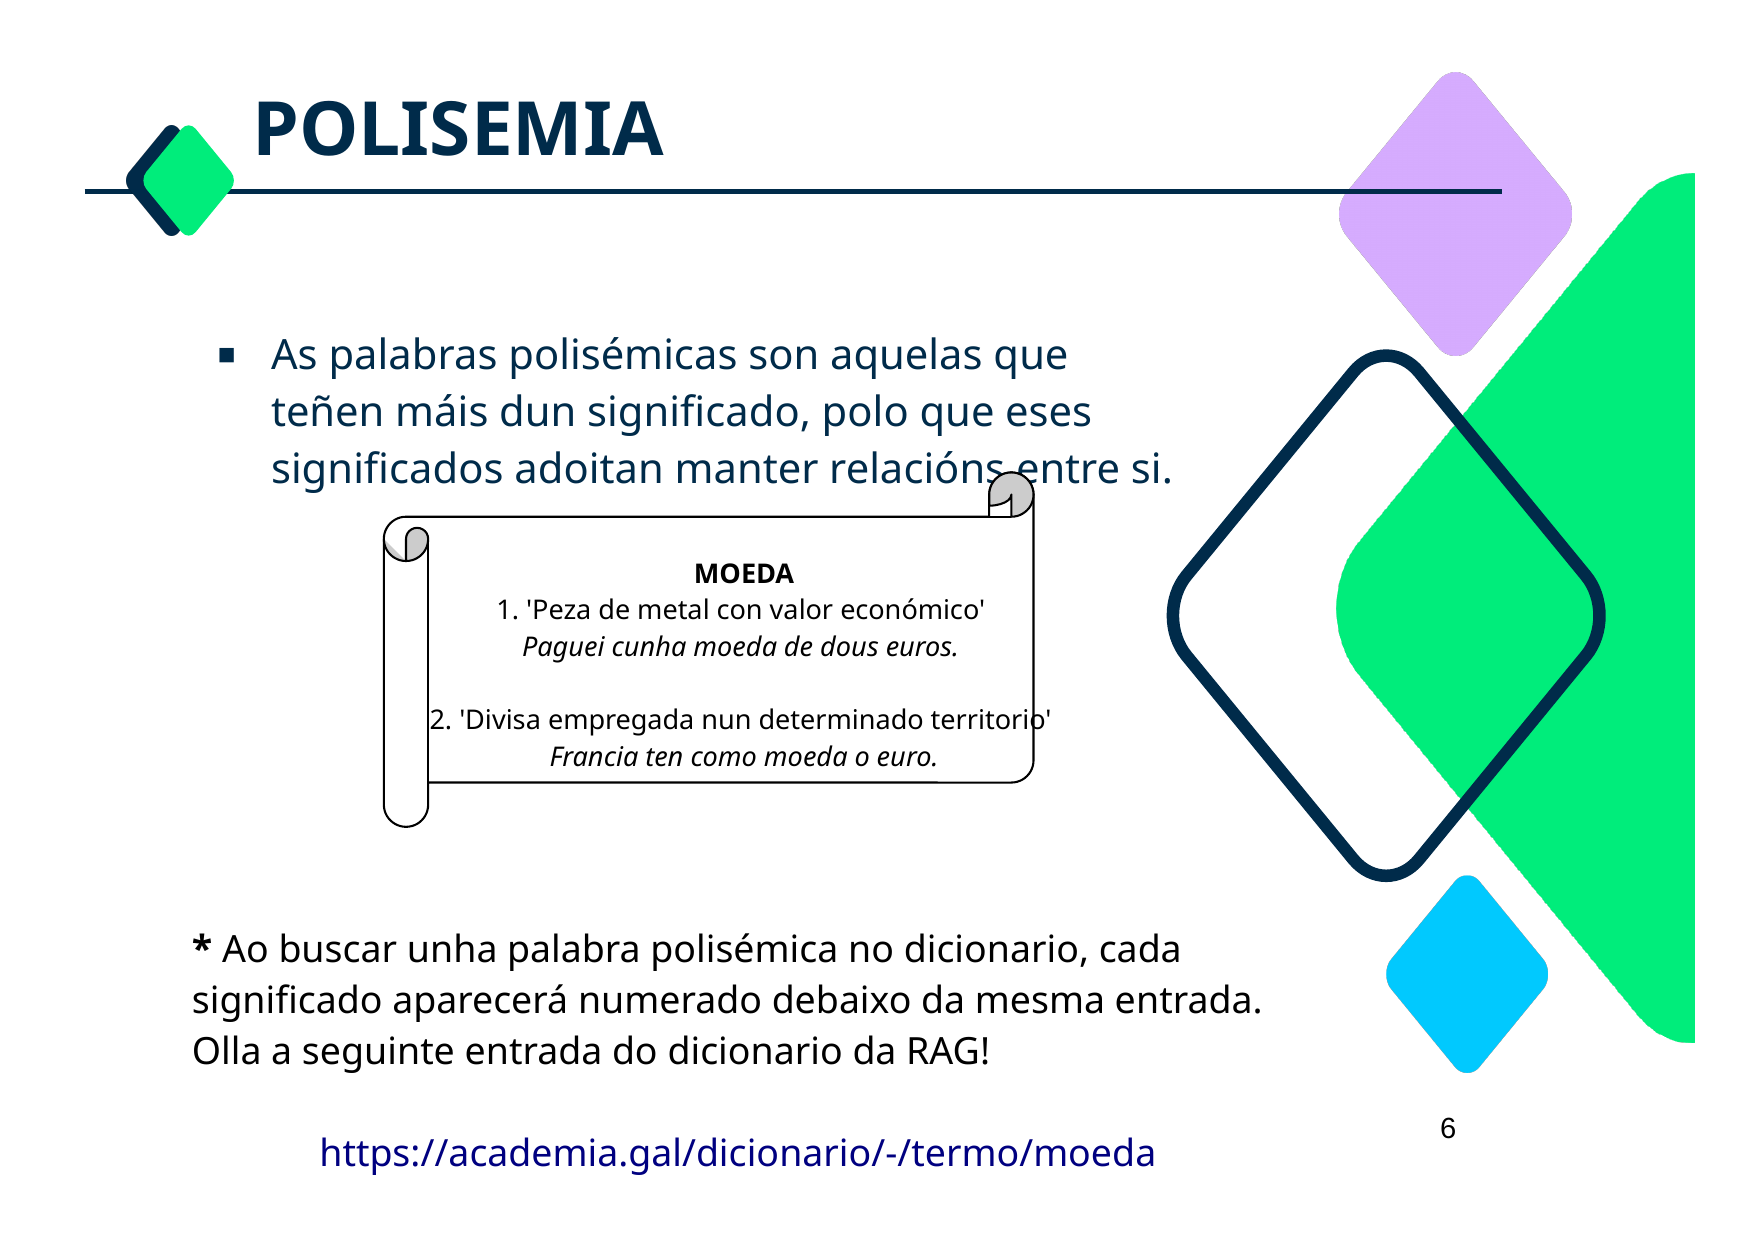

# POLISEMIA
As palabras polisémicas son aquelas que teñen máis dun significado, polo que eses significados adoitan manter relacións entre si.
1. 'Peza de metal con valor económico'
Paguei cunha moeda de dous euros.
2. 'Divisa empregada nun determinado territorio'
Francia ten como moeda o euro.
MOEDA
* Ao buscar unha palabra polisémica no dicionario, cada significado aparecerá numerado debaixo da mesma entrada.
Olla a seguinte entrada do dicionario da RAG!
https://academia.gal/dicionario/-/termo/moeda